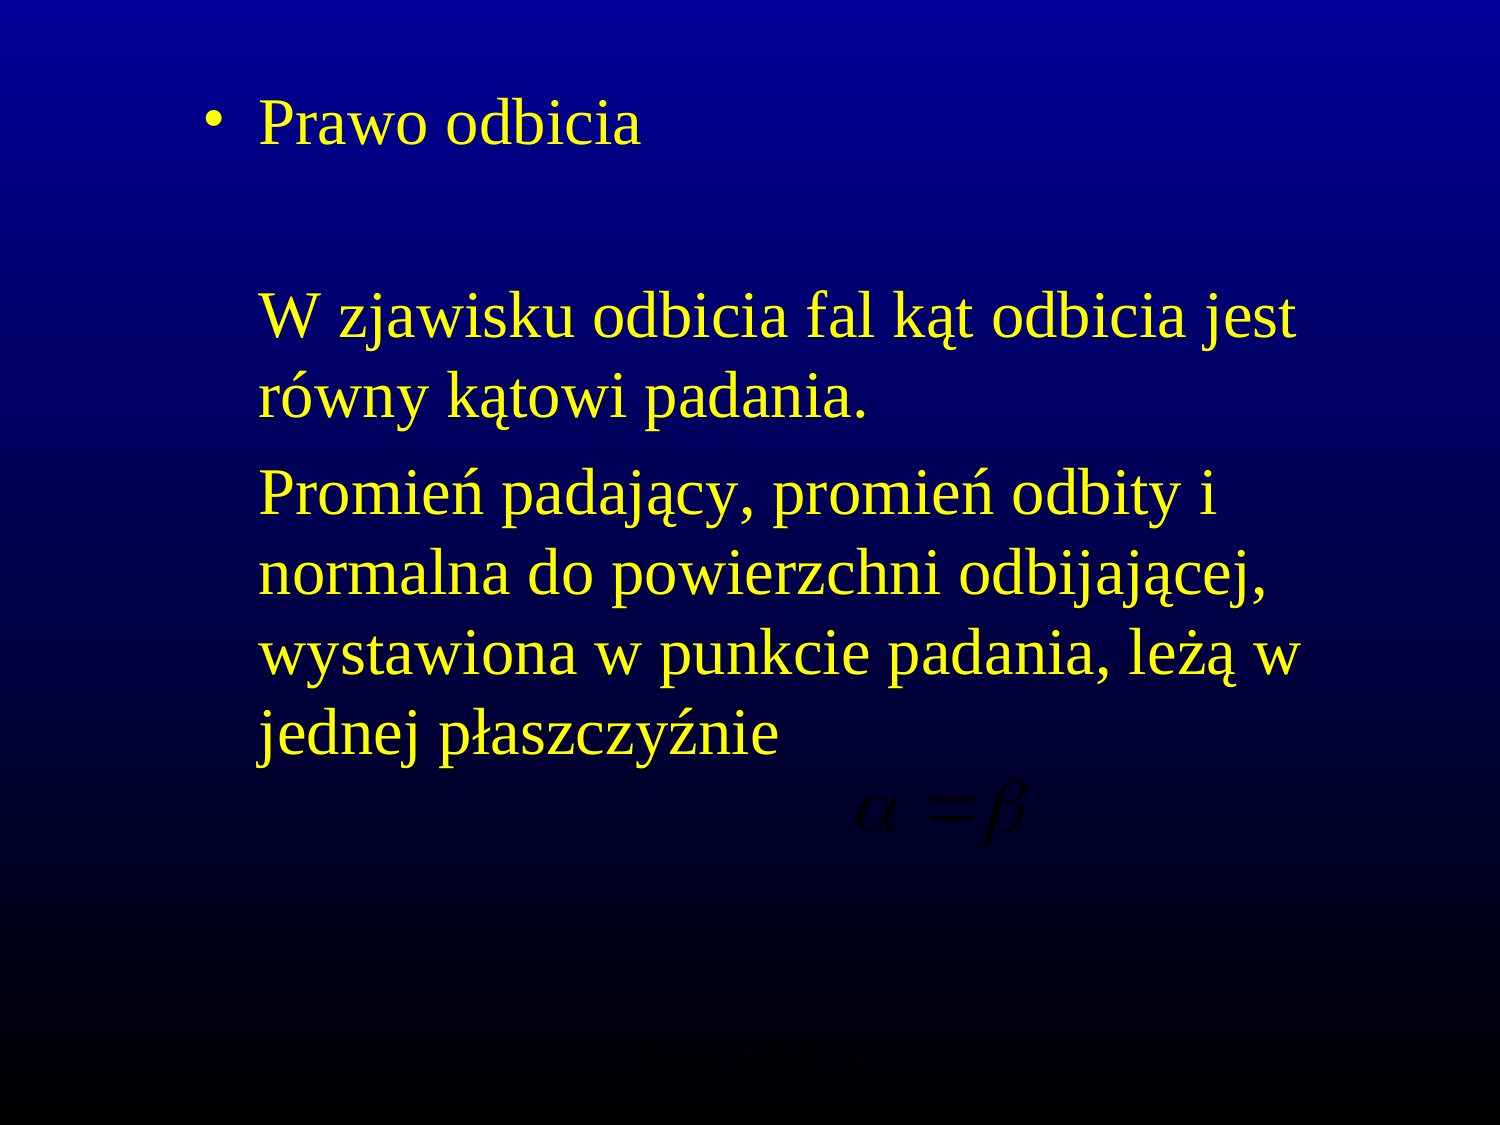

Prawo odbicia
	W zjawisku odbicia fal kąt odbicia jest równy kątowi padania.
	Promień padający, promień odbity i normalna do powierzchni odbijającej, wystawiona w punkcie padania, leżą w jednej płaszczyźnie
Bartosz Jabłonecki